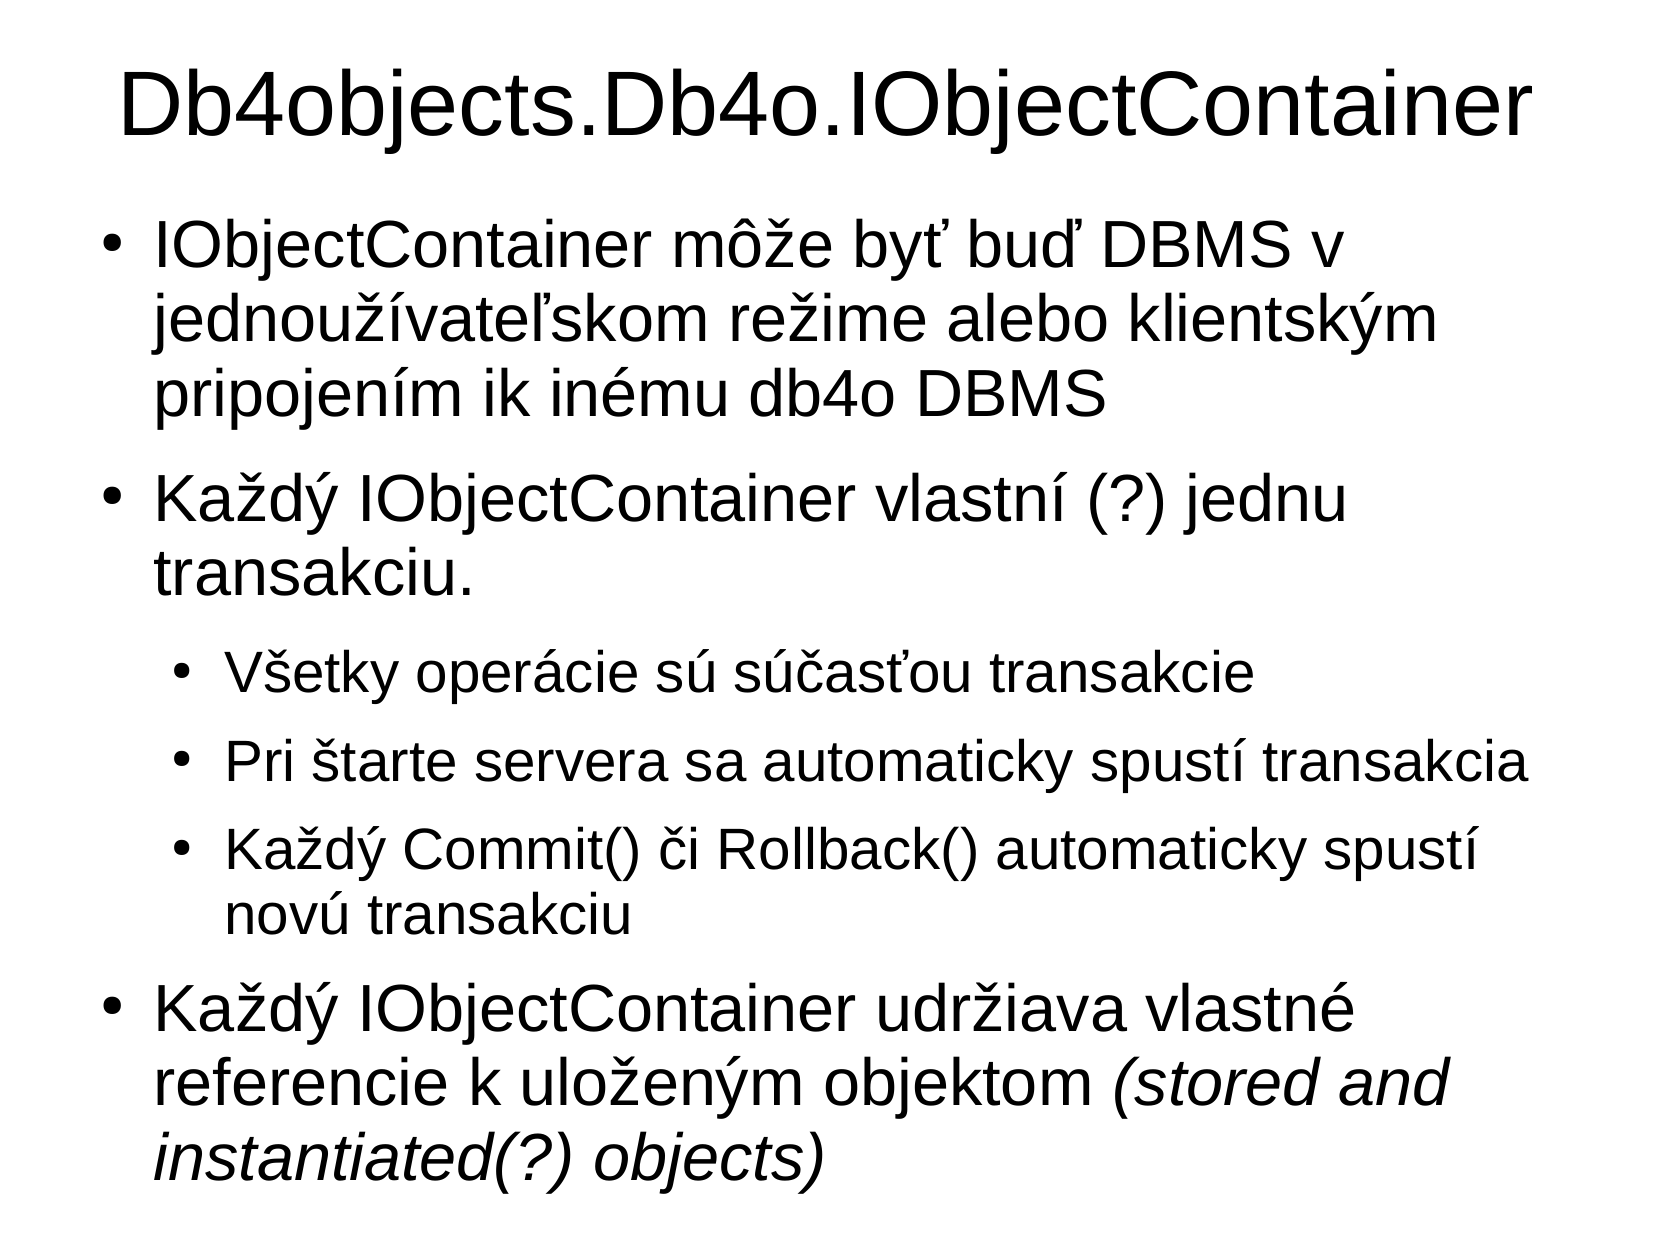

# Db4objects.Db4o.IObjectContainer
IObjectContainer môže byť buď DBMS v jednoužívateľskom režime alebo klientským pripojením ik inému db4o DBMS
Každý IObjectContainer vlastní (?) jednu transakciu.
Všetky operácie sú súčasťou transakcie
Pri štarte servera sa automaticky spustí transakcia
Každý Commit() či Rollback() automaticky spustí novú transakciu
Každý IObjectContainer udržiava vlastné referencie k uloženým objektom (stored and instantiated(?) objects)